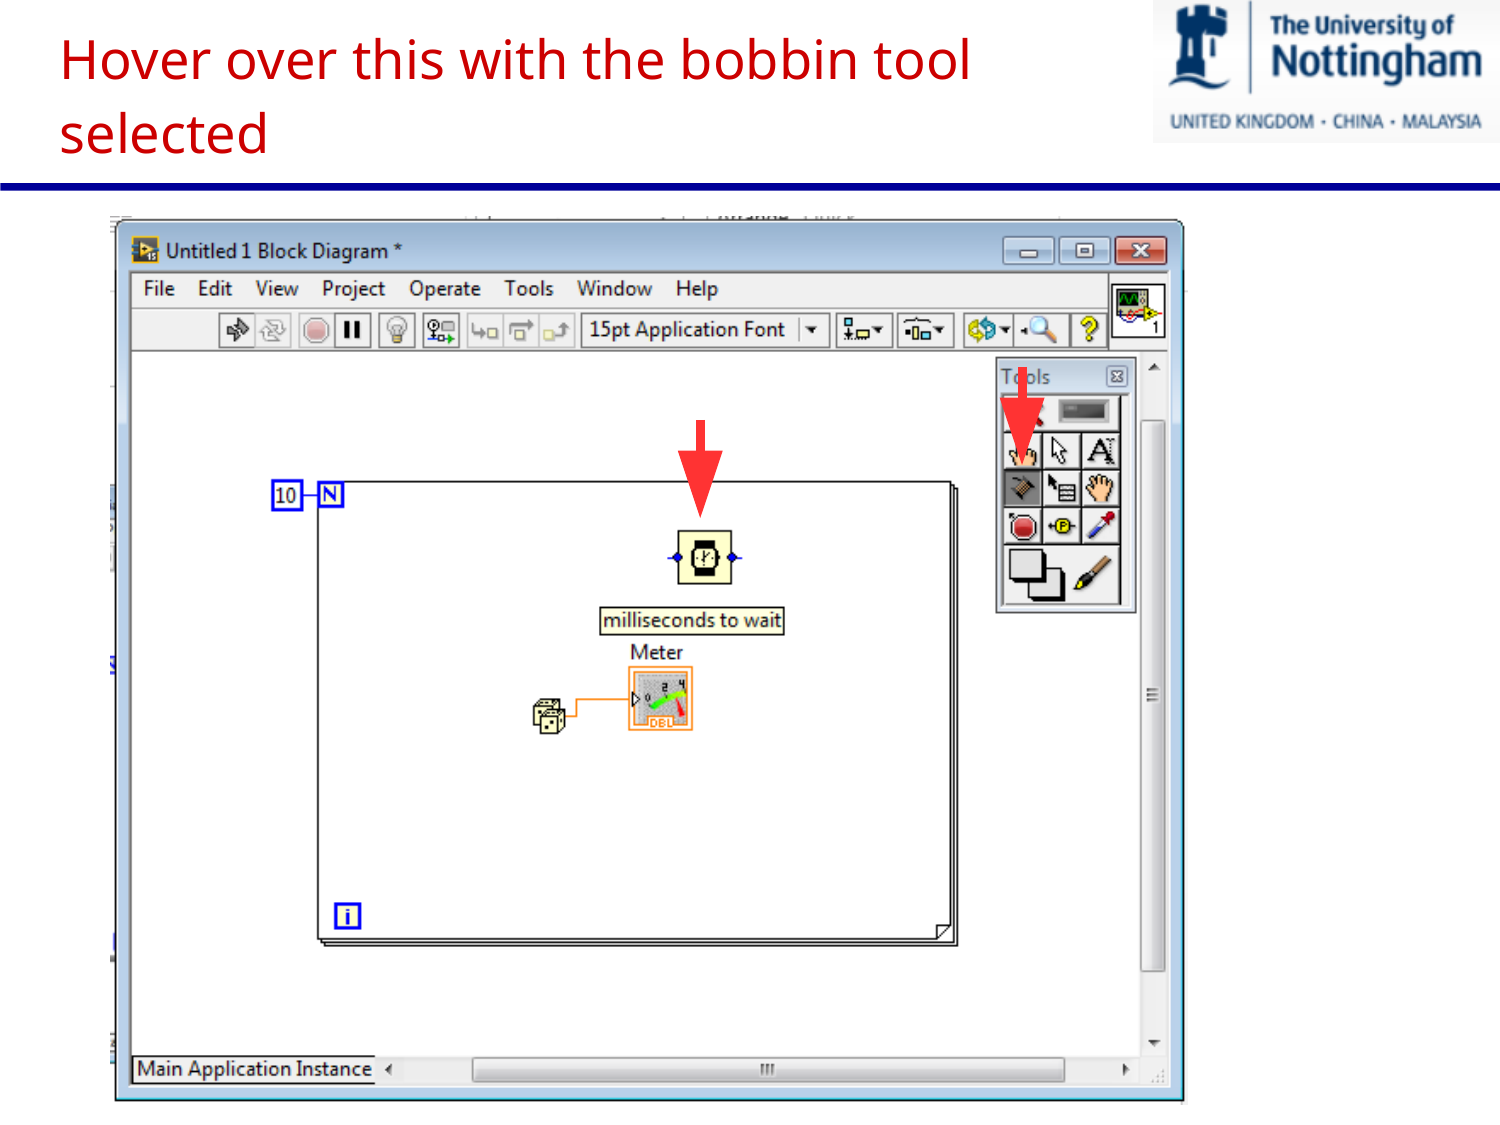

# Hover over this with the bobbin tool selected